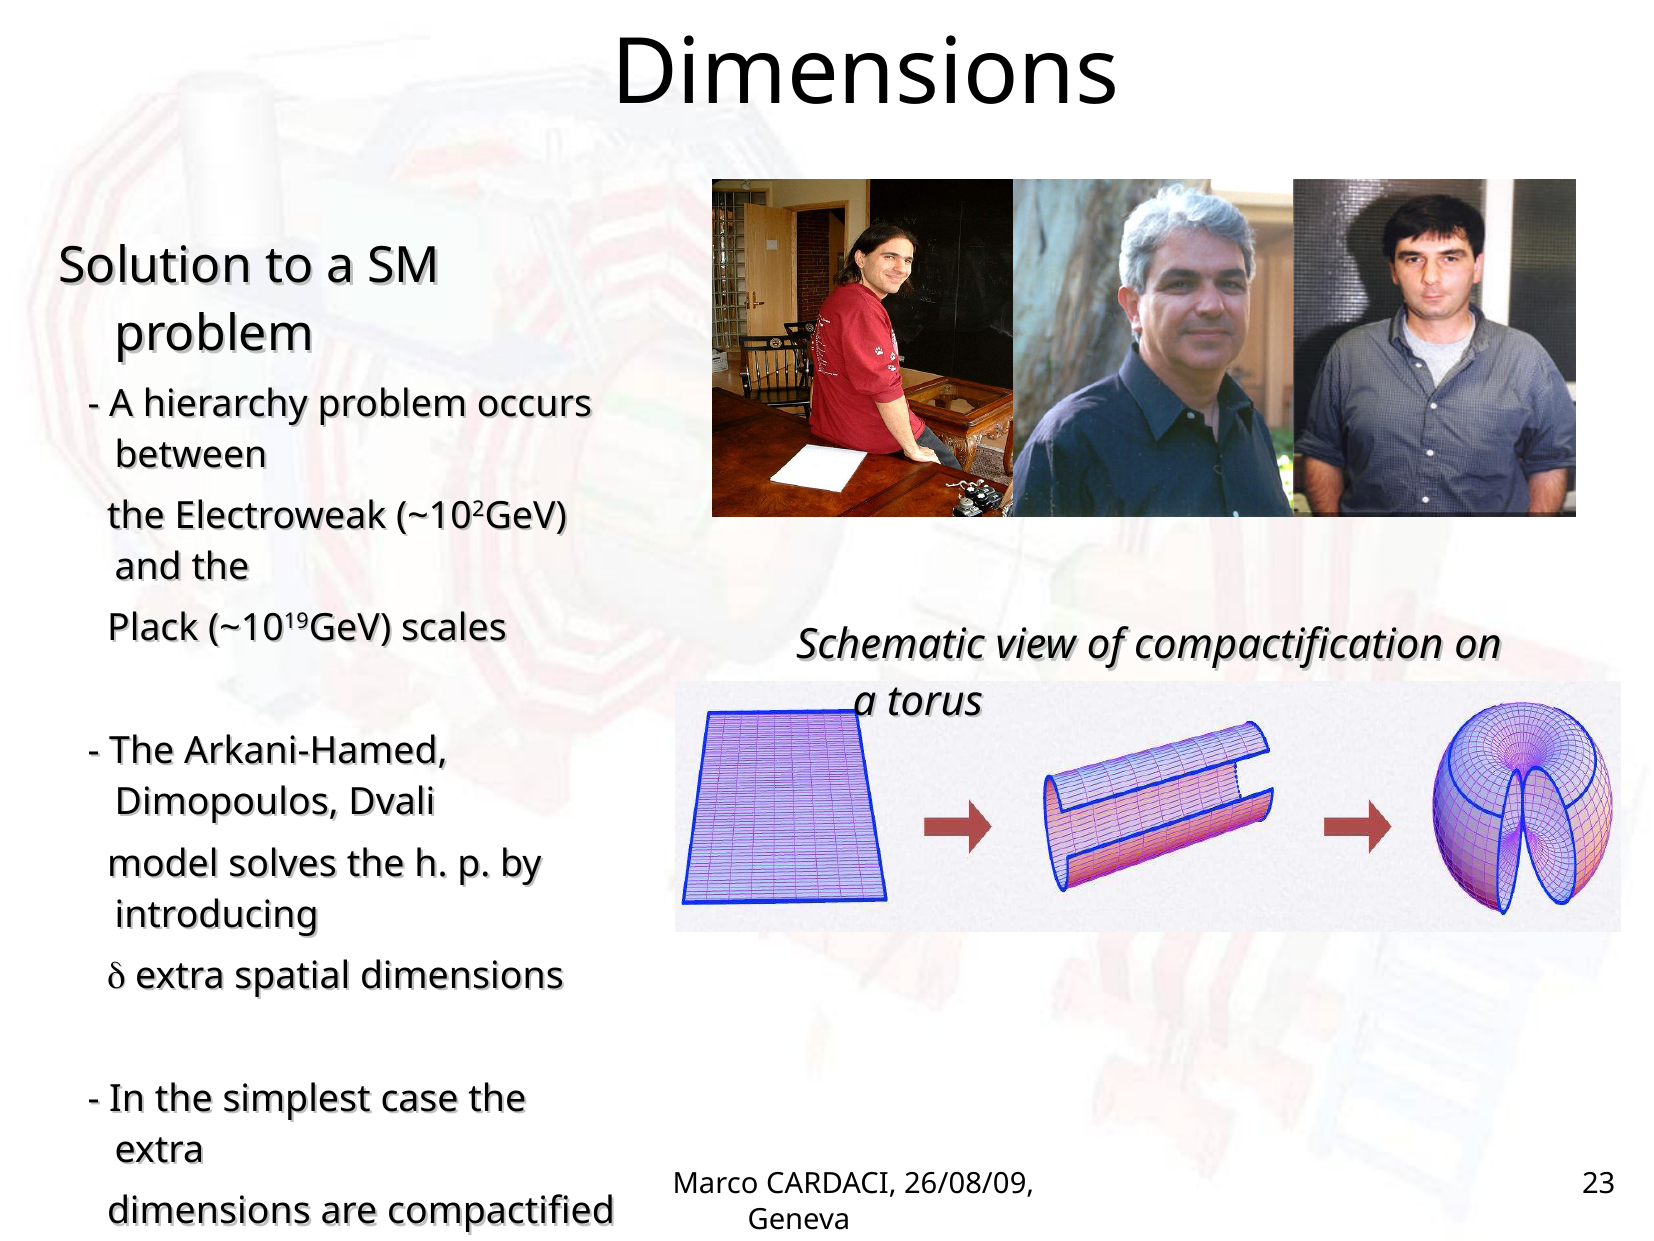

# The ADD model of Extra-Dimensions
Solution to a SM problem
 - A hierarchy problem occurs between
 the Electroweak (~102GeV) and the
 Plack (~1019GeV) scales
 - The Arkani-Hamed, Dimopoulos, Dvali
 model solves the h. p. by introducing
  extra spatial dimensions
 - In the simplest case the extra
 dimensions are compactified over a
 torus and all have the same radius R
 - The Planck scale become an effective
 scale, related to the fundamental
 scale via the relation: MD+2 R ~ MP2
Schematic view of compactification on a torus
Marco CARDACI, 26/08/09, Geneva
23